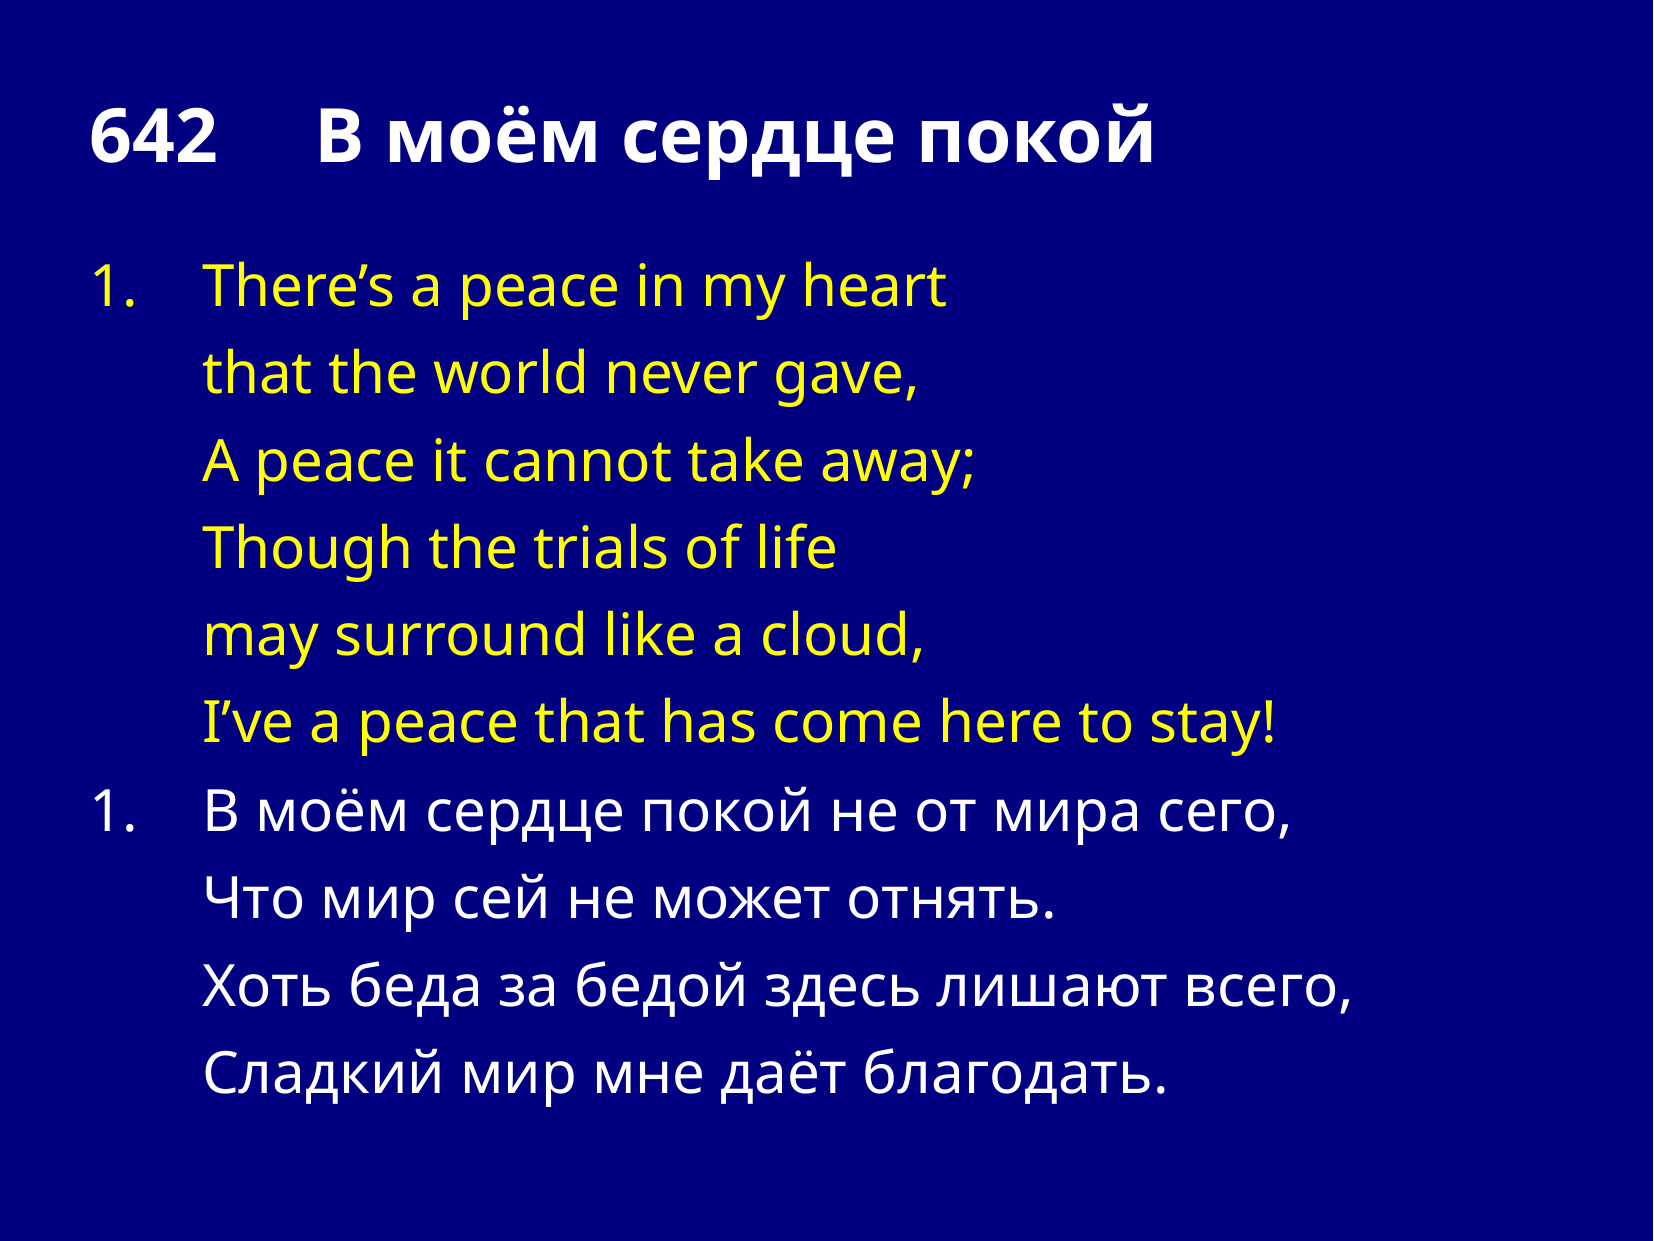

642	В моём сердце покой
1.	There’s a peace in my heart
	that the world never gave,
	A peace it cannot take away;
	Though the trials of life
	may surround like a cloud,
	I’ve a peace that has come here to stay!
1.	В моём сердце покой не от мира сего,
	Что мир сей не может отнять.
	Хоть беда за бедой здесь лишают всего,
	Сладкий мир мне даёт благодать.